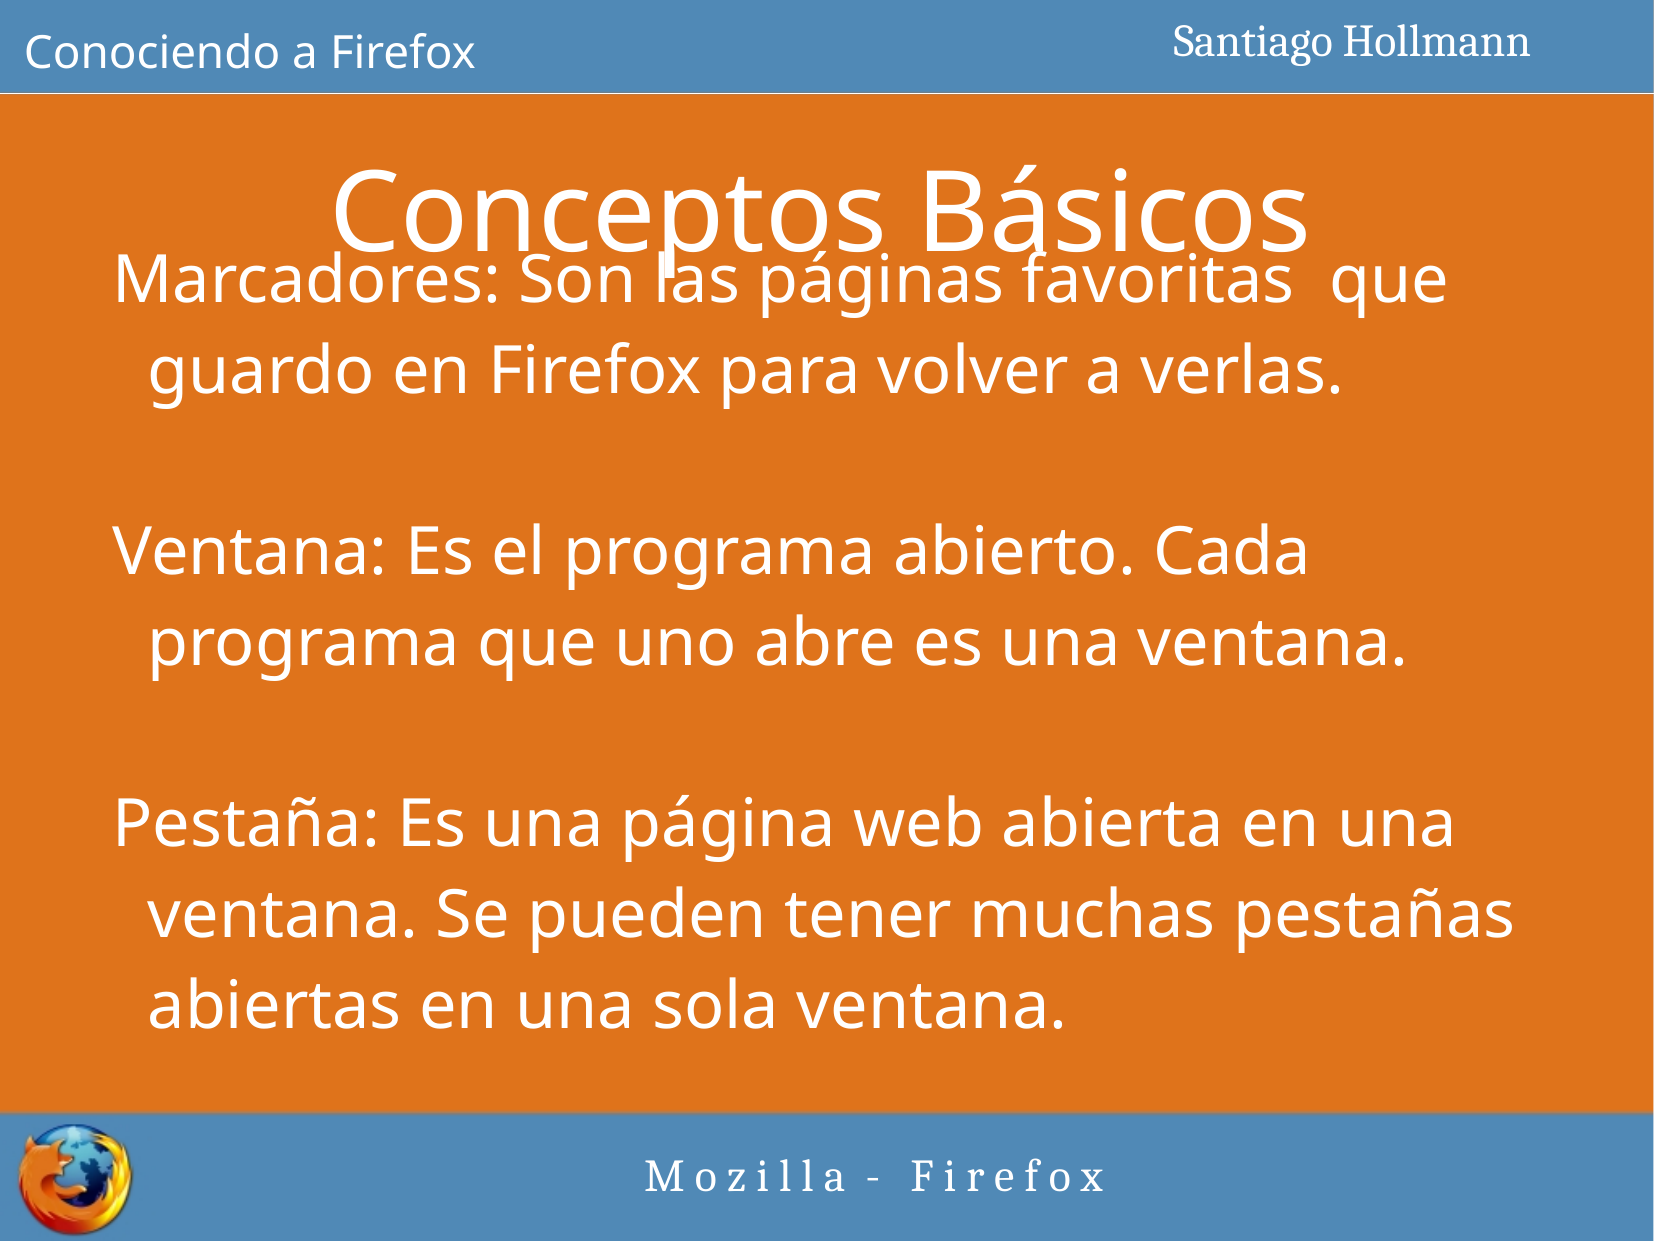

# Conceptos Básicos
Santiago Hollmann
Conociendo a Firefox
Marcadores: Son las páginas favoritas que guardo en Firefox para volver a verlas.
Ventana: Es el programa abierto. Cada programa que uno abre es una ventana.
Pestaña: Es una página web abierta en una ventana. Se pueden tener muchas pestañas abiertas en una sola ventana.
M o z i l l a - F i r e f o x